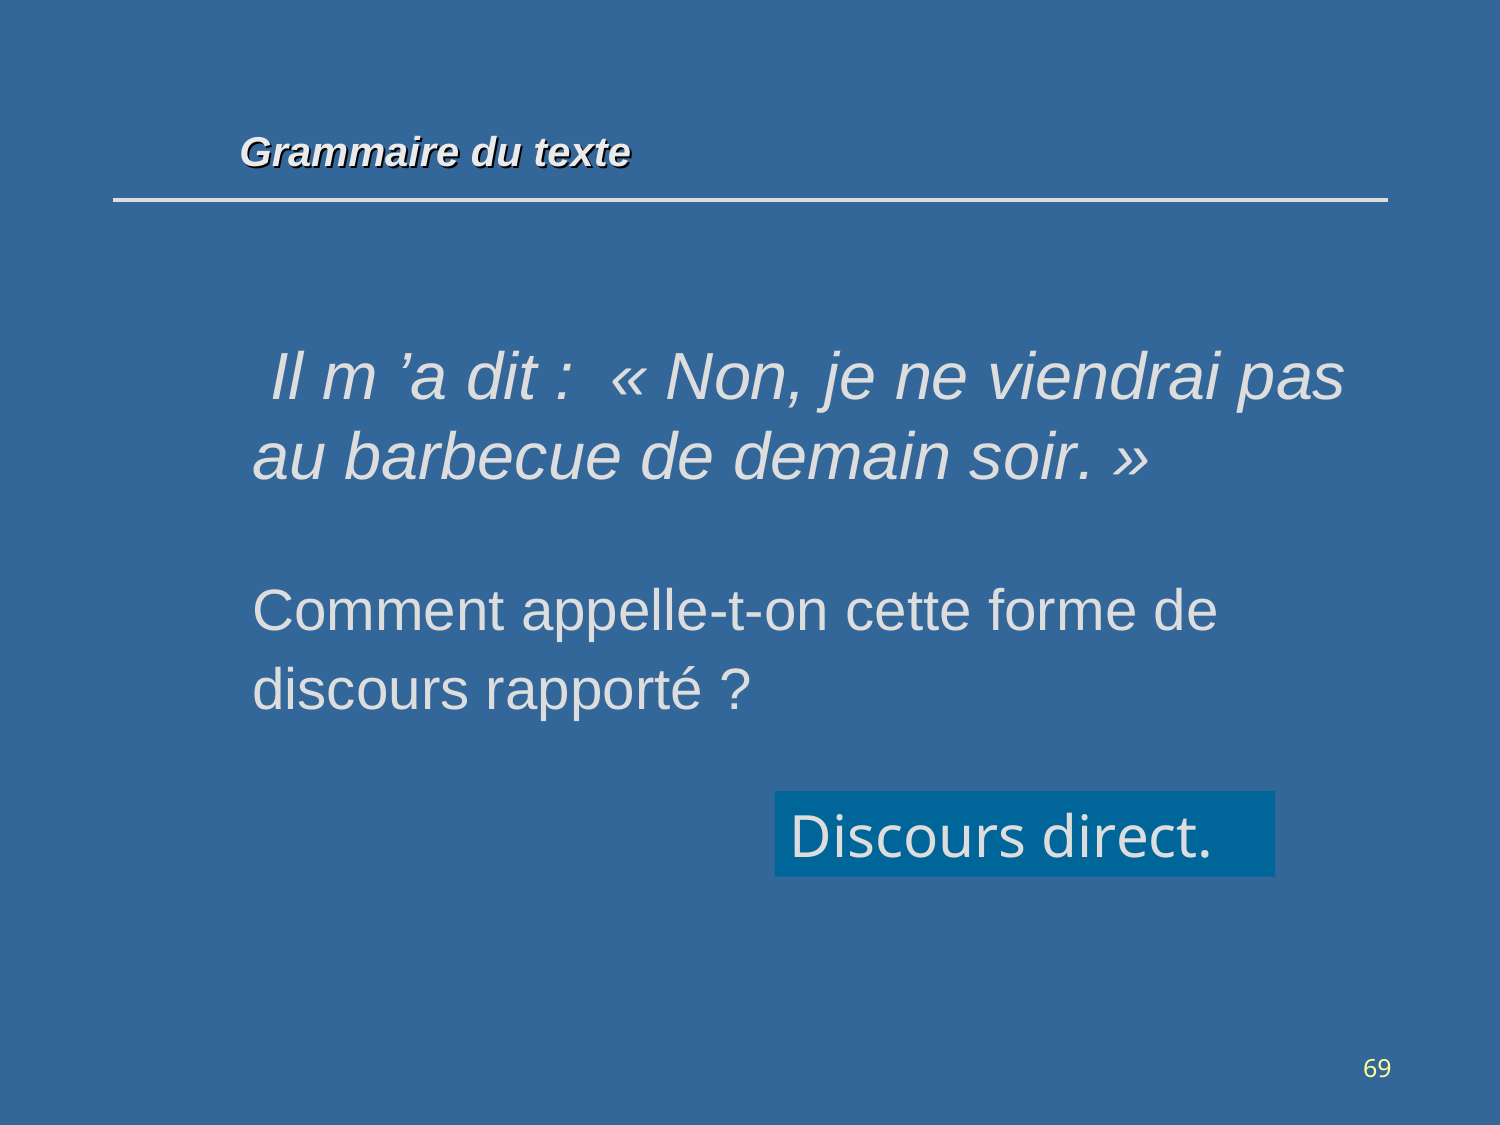

Grammaire du texte
 Il m ’a dit :  « Non, je ne viendrai pas au barbecue de demain soir. »
Comment appelle-t-on cette forme de discours rapporté ?
Discours direct.
69